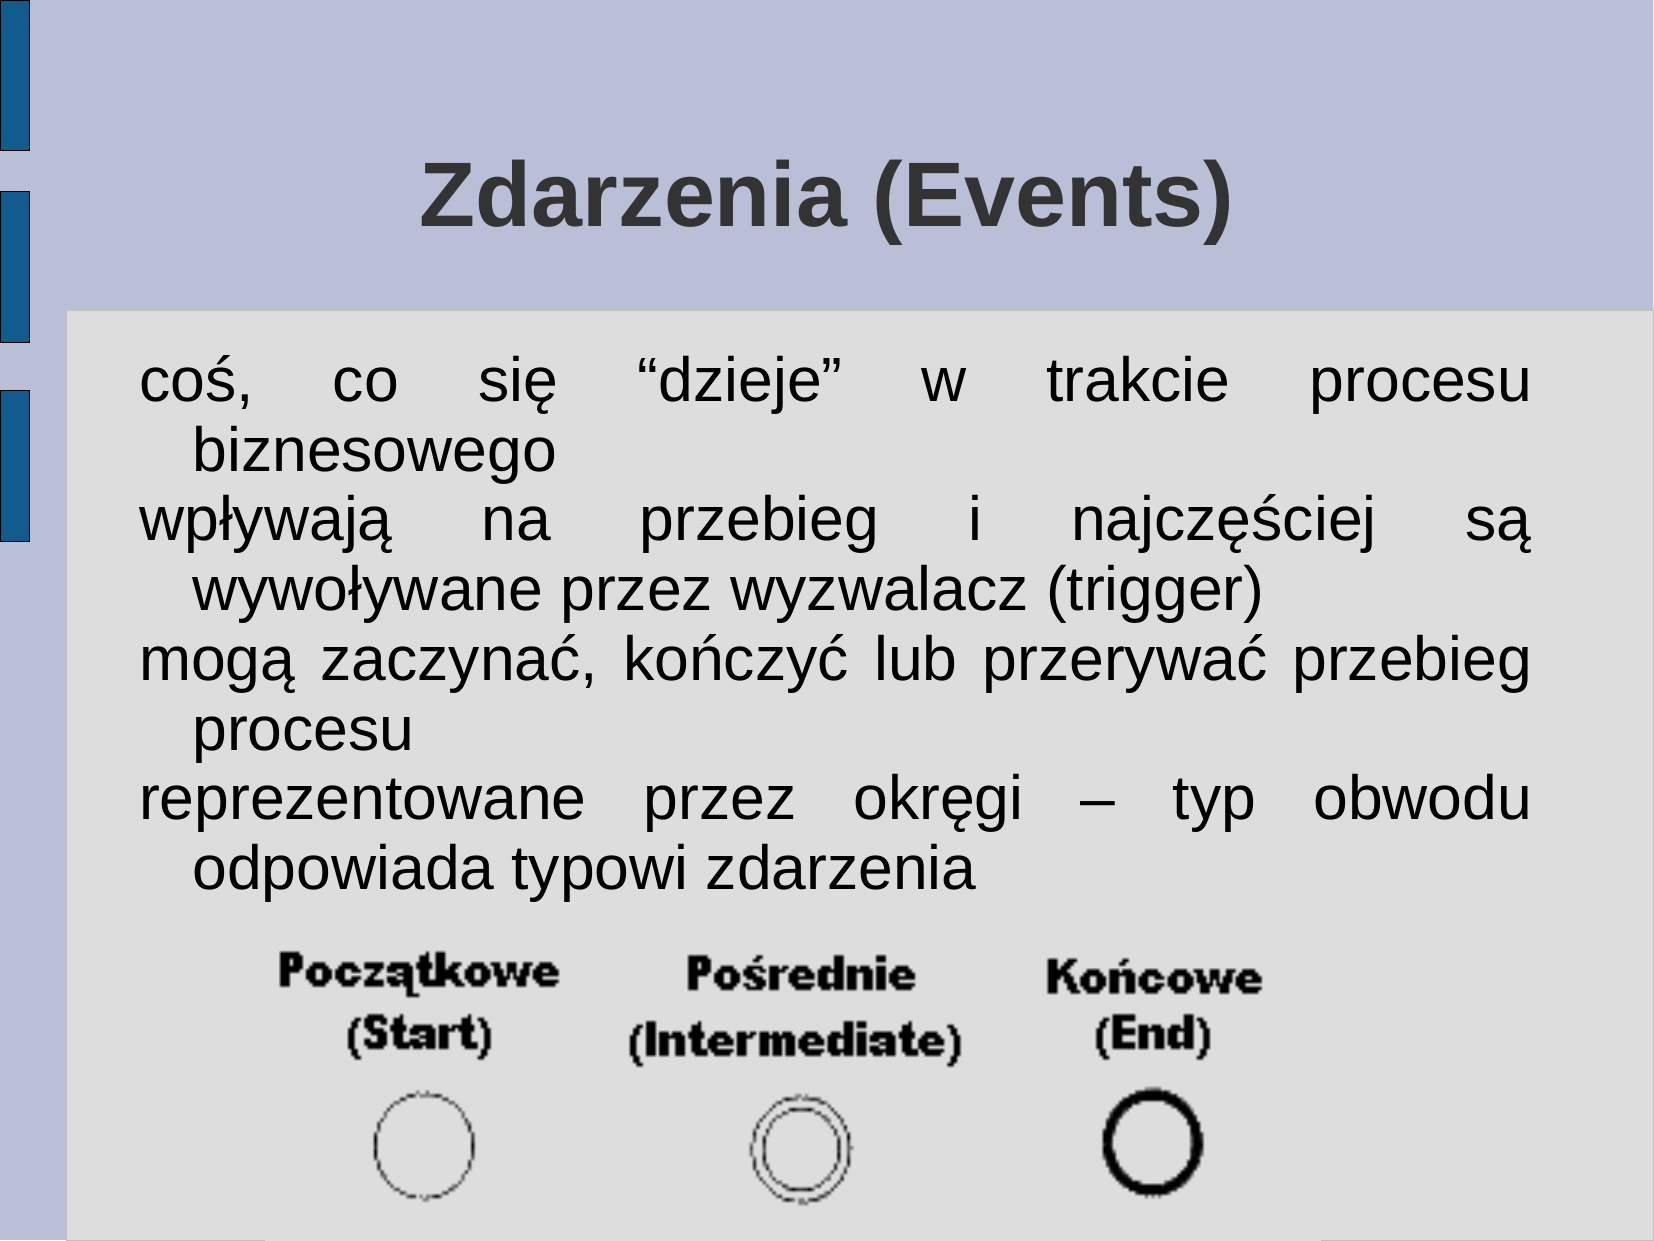

# Zdarzenia (Events)
coś, co się “dzieje” w trakcie procesu biznesowego
wpływają na przebieg i najczęściej są wywoływane przez wyzwalacz (trigger)
mogą zaczynać, kończyć lub przerywać przebieg procesu
reprezentowane przez okręgi – typ obwodu odpowiada typowi zdarzenia